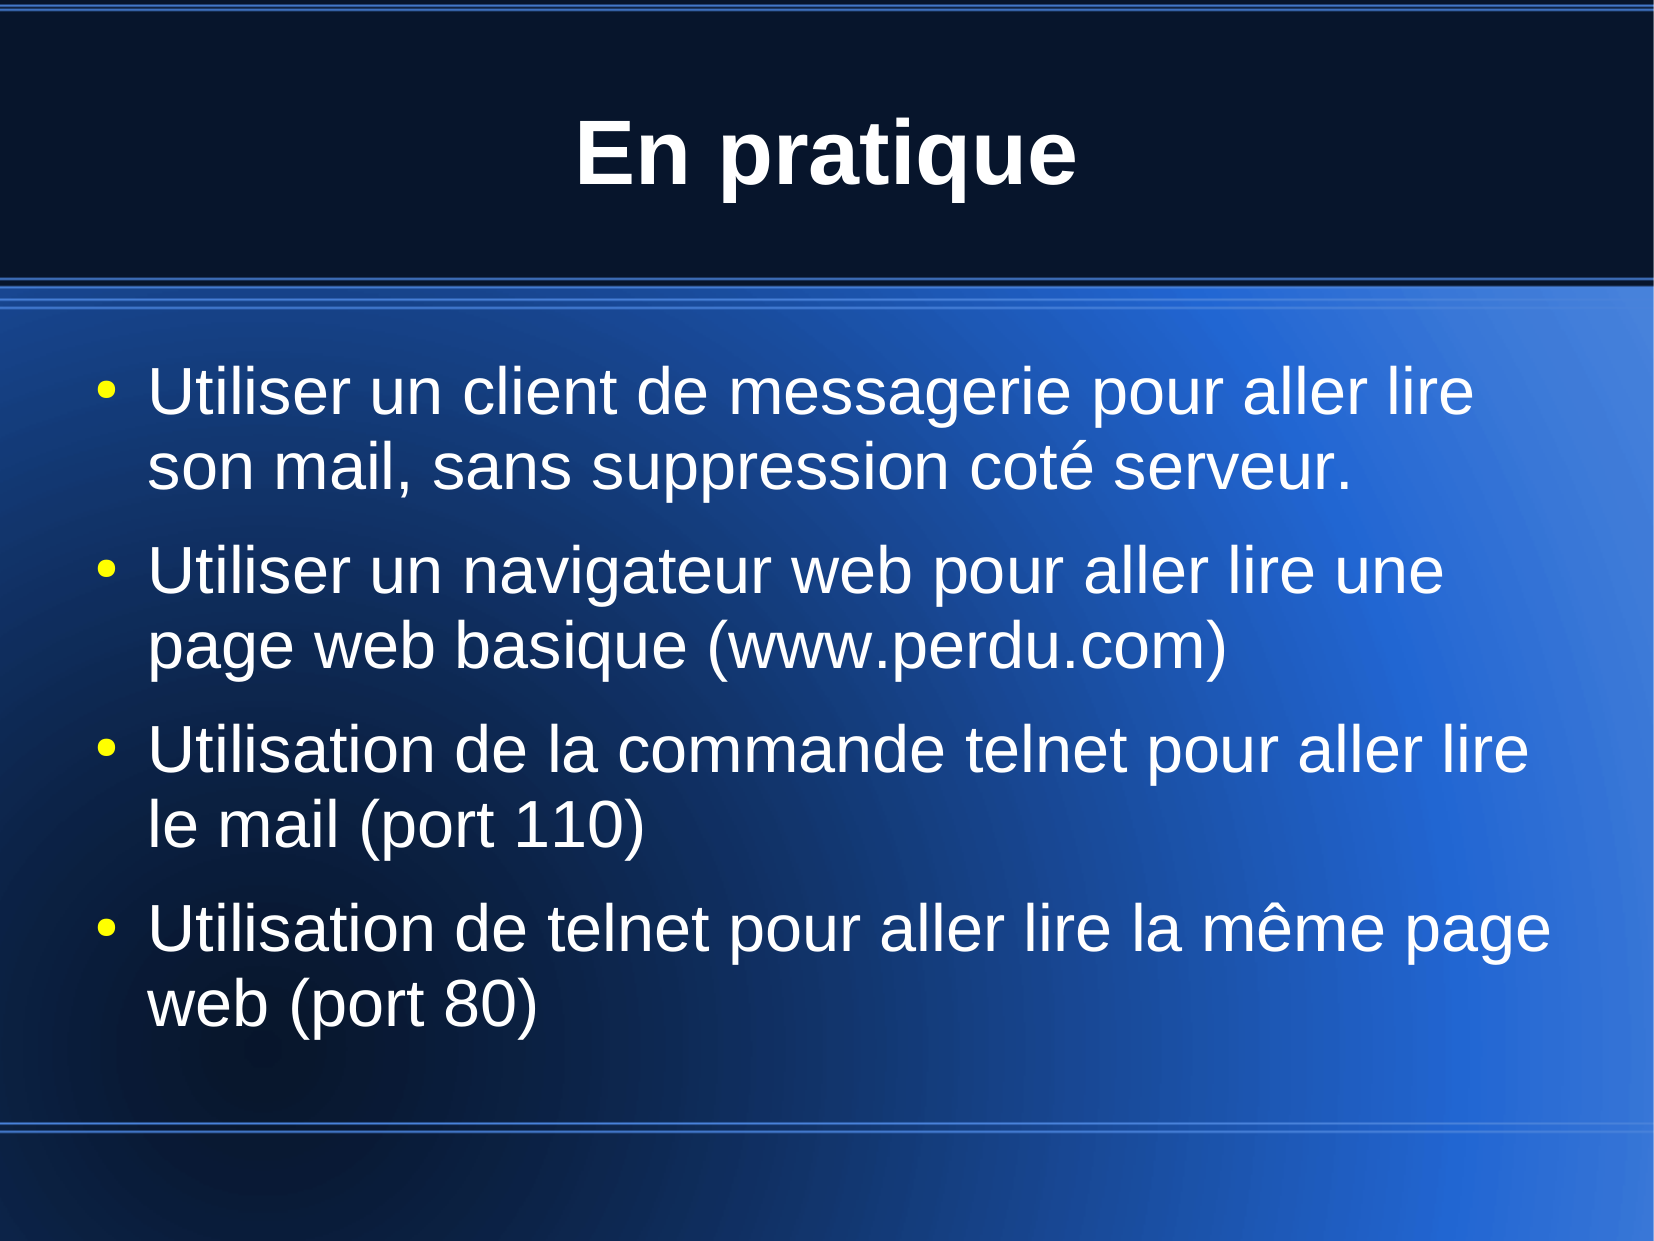

# En pratique
Utiliser un client de messagerie pour aller lire son mail, sans suppression coté serveur.
Utiliser un navigateur web pour aller lire une page web basique (www.perdu.com)
Utilisation de la commande telnet pour aller lire le mail (port 110)
Utilisation de telnet pour aller lire la même page web (port 80)